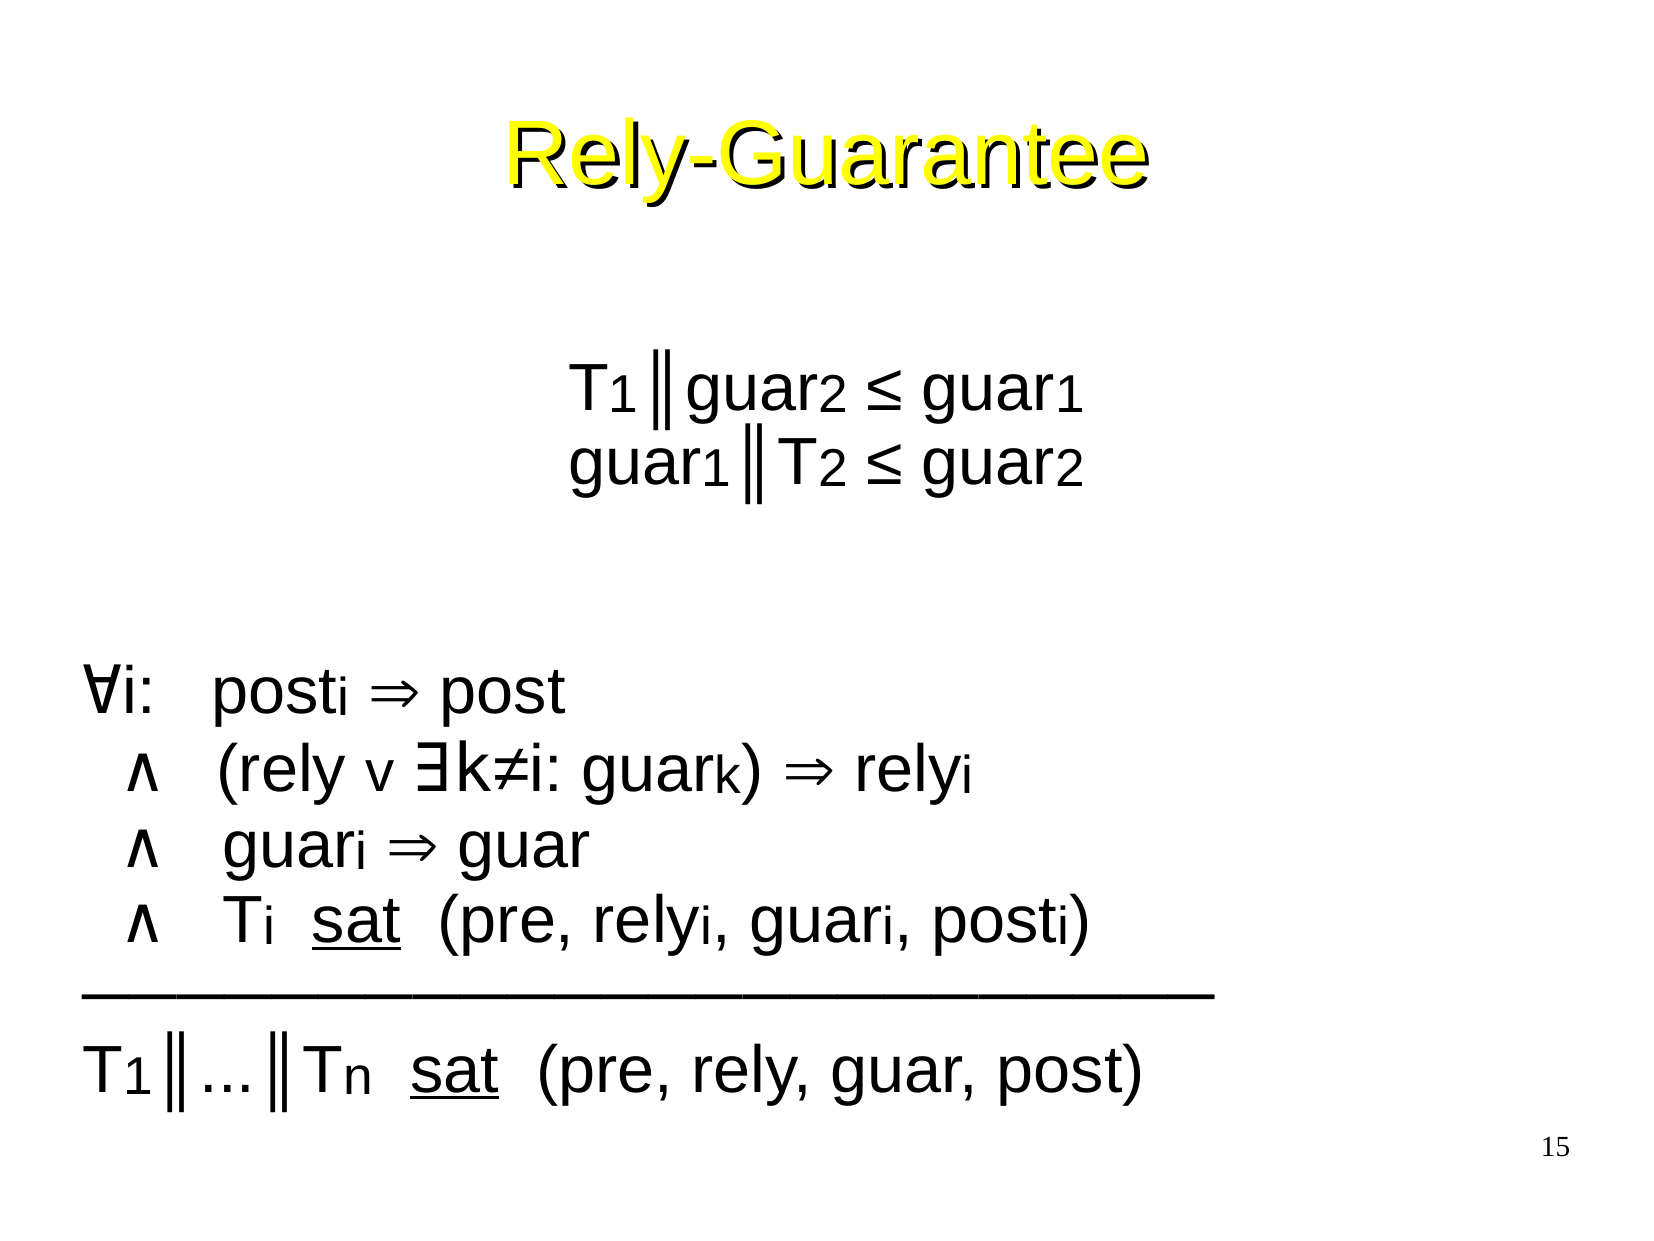

# Rely-Guarantee
T1║guar2 ≤ guar1
guar1║T2 ≤ guar2
∀i: posti ⇒ post
 ∧ (rely v ∃k≠i: guark) ⇒ relyi
 ∧ guari ⇒ guar
 ∧ Ti sat (pre, relyi, guari, posti)
────────────────────────
T1║...║Tn sat (pre, rely, guar, post)
15